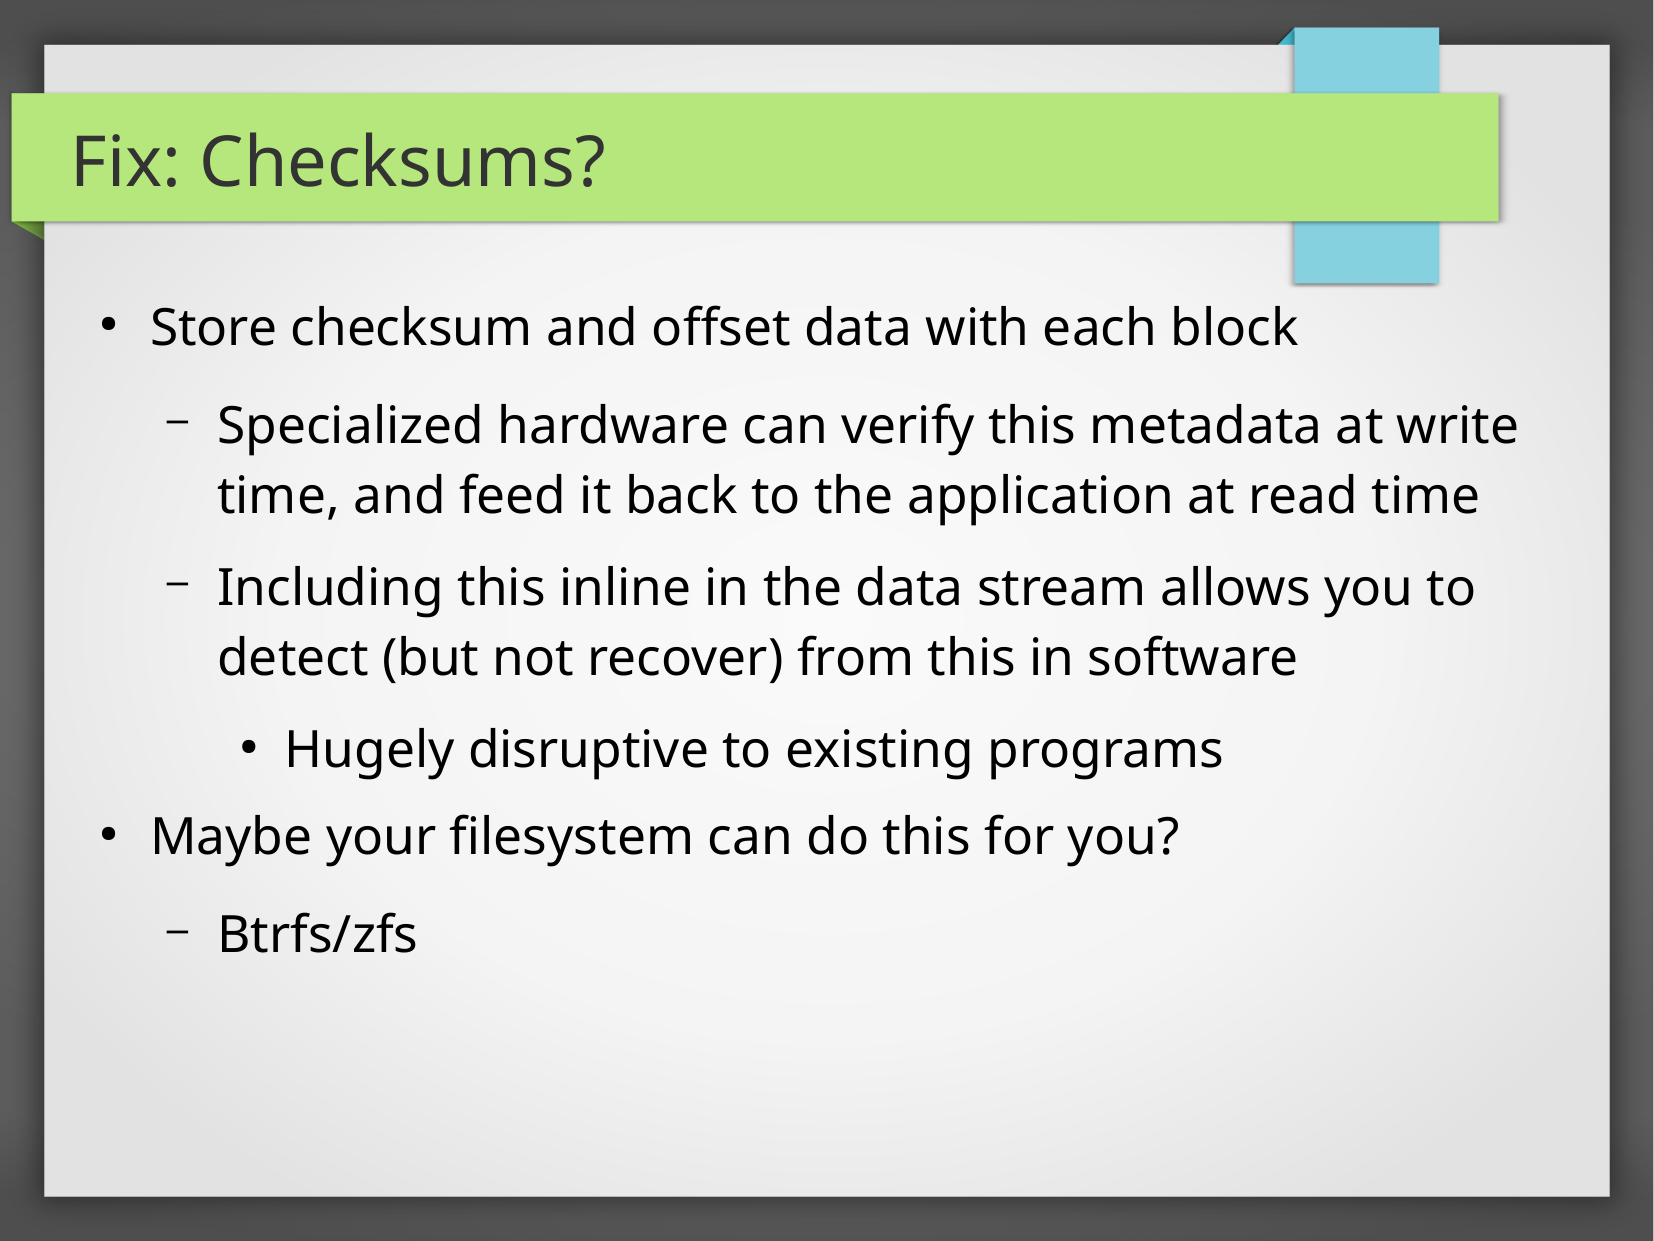

# Fix: Checksums?
Store checksum and offset data with each block
Specialized hardware can verify this metadata at write time, and feed it back to the application at read time
Including this inline in the data stream allows you to detect (but not recover) from this in software
Hugely disruptive to existing programs
Maybe your filesystem can do this for you?
Btrfs/zfs